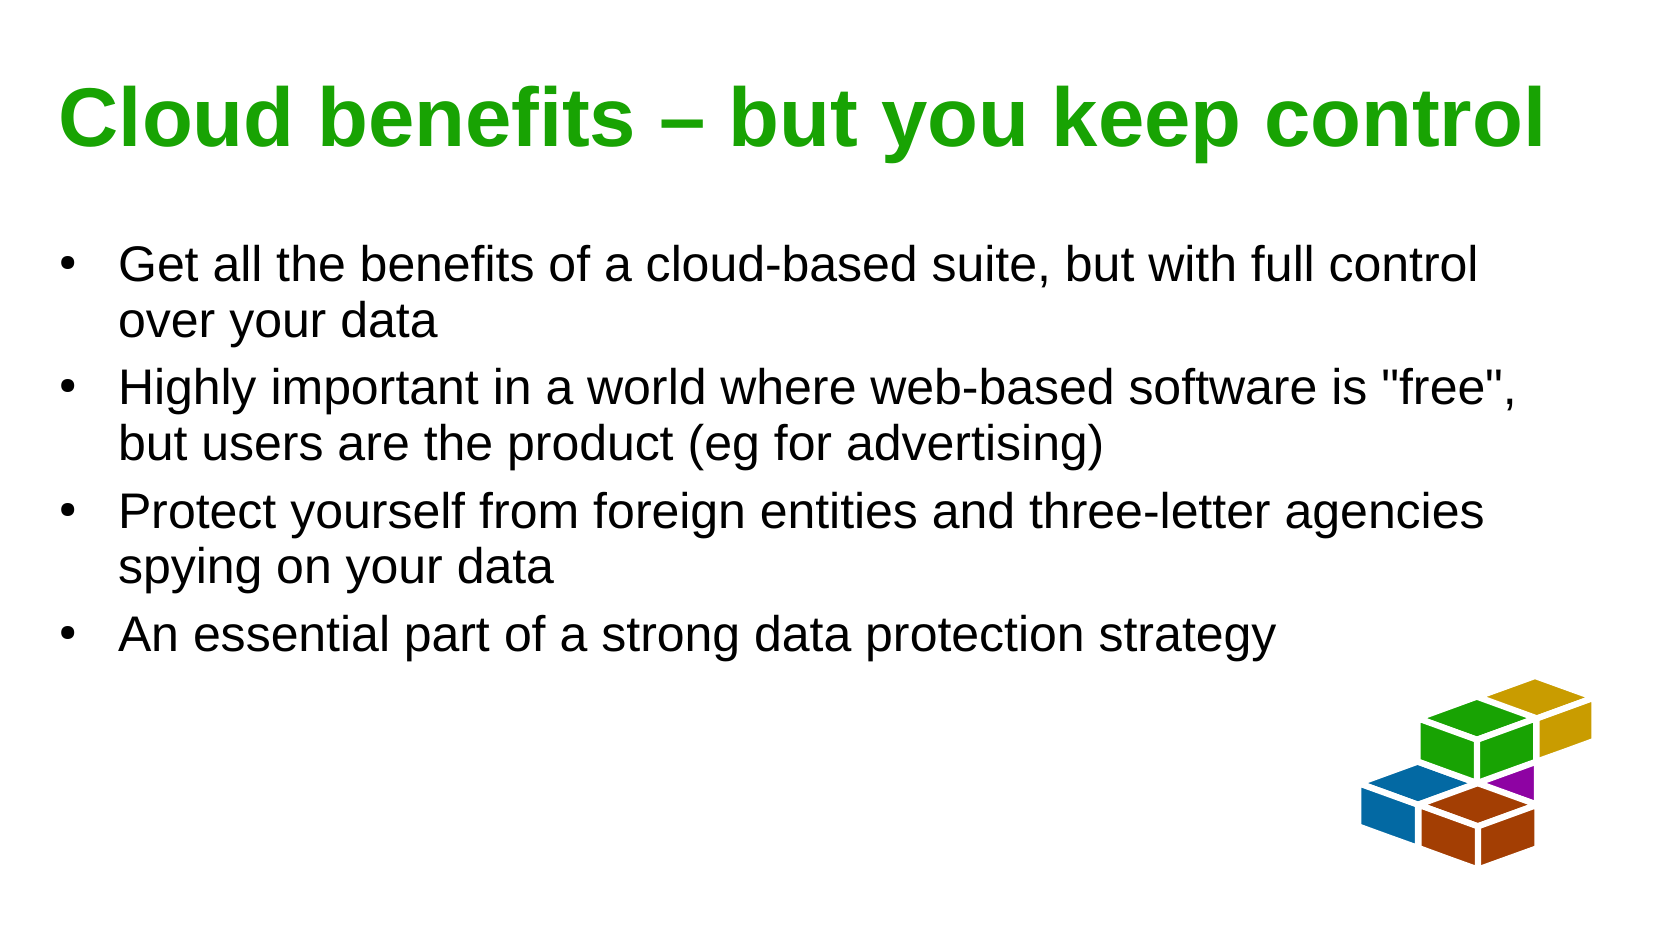

# Cloud benefits – but you keep control
Get all the benefits of a cloud-based suite, but with full control over your data
Highly important in a world where web-based software is "free", but users are the product (eg for advertising)
Protect yourself from foreign entities and three-letter agencies spying on your data
An essential part of a strong data protection strategy